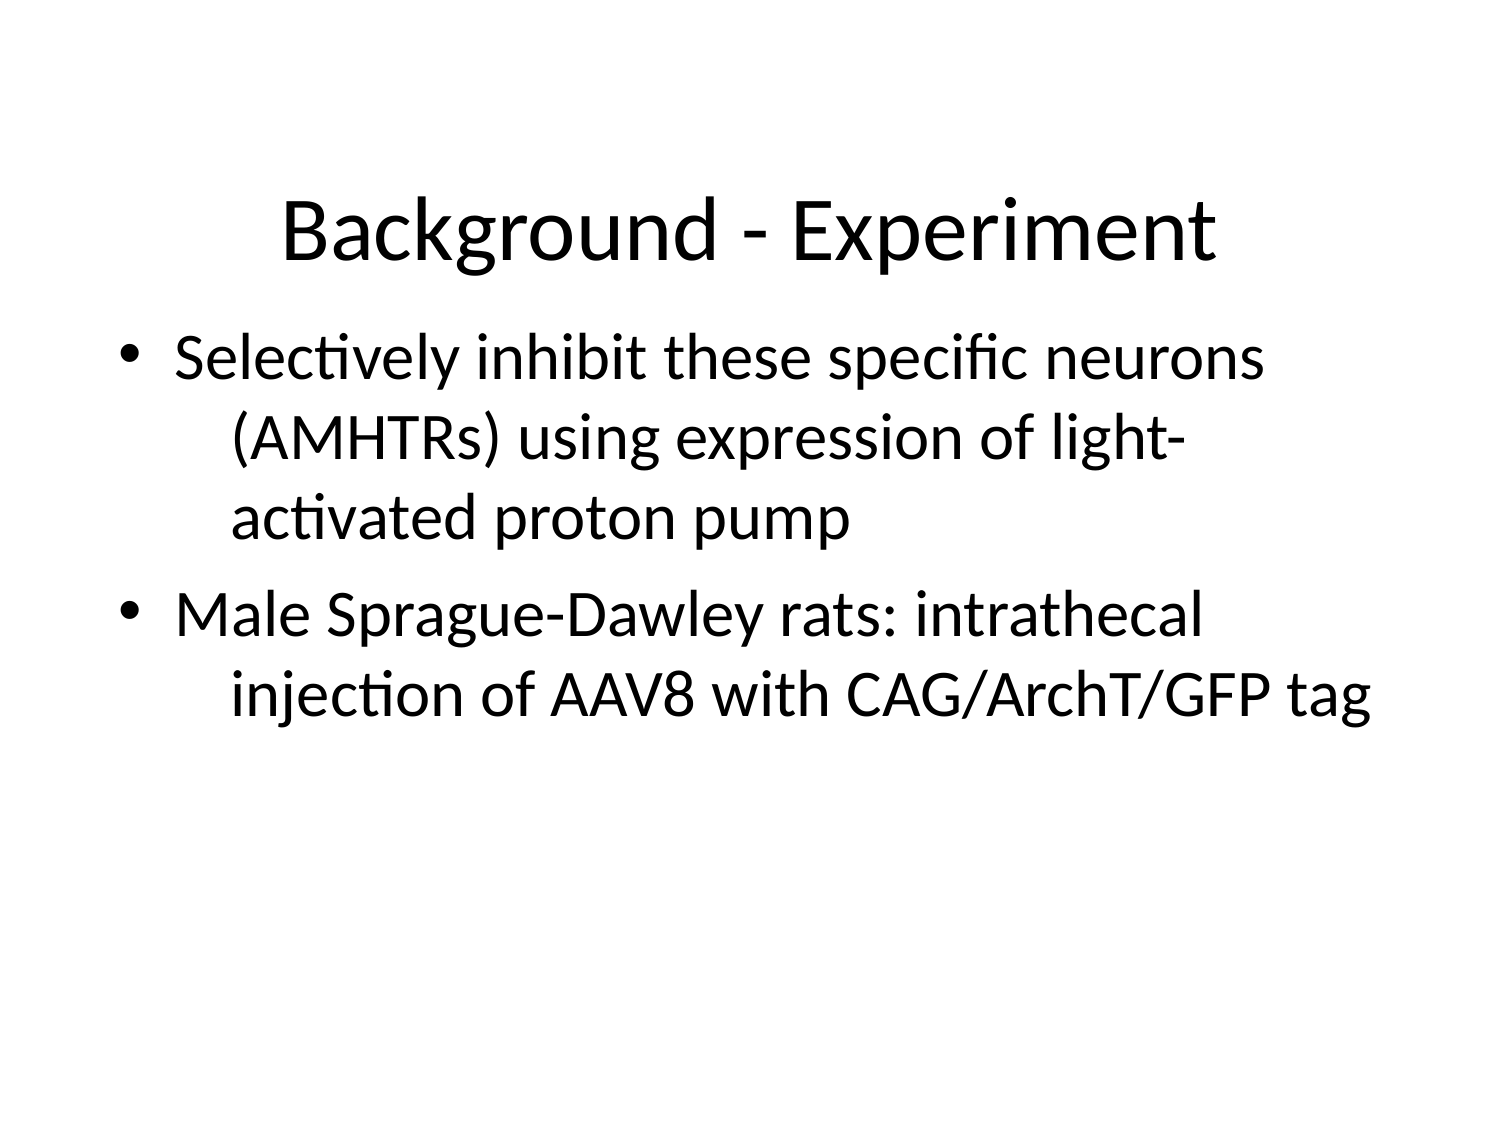

# Background - Experiment
Selectively inhibit these specific neurons (AMHTRs) using expression of light-activated proton pump
Male Sprague-Dawley rats: intrathecal injection of AAV8 with CAG/ArchT/GFP tag